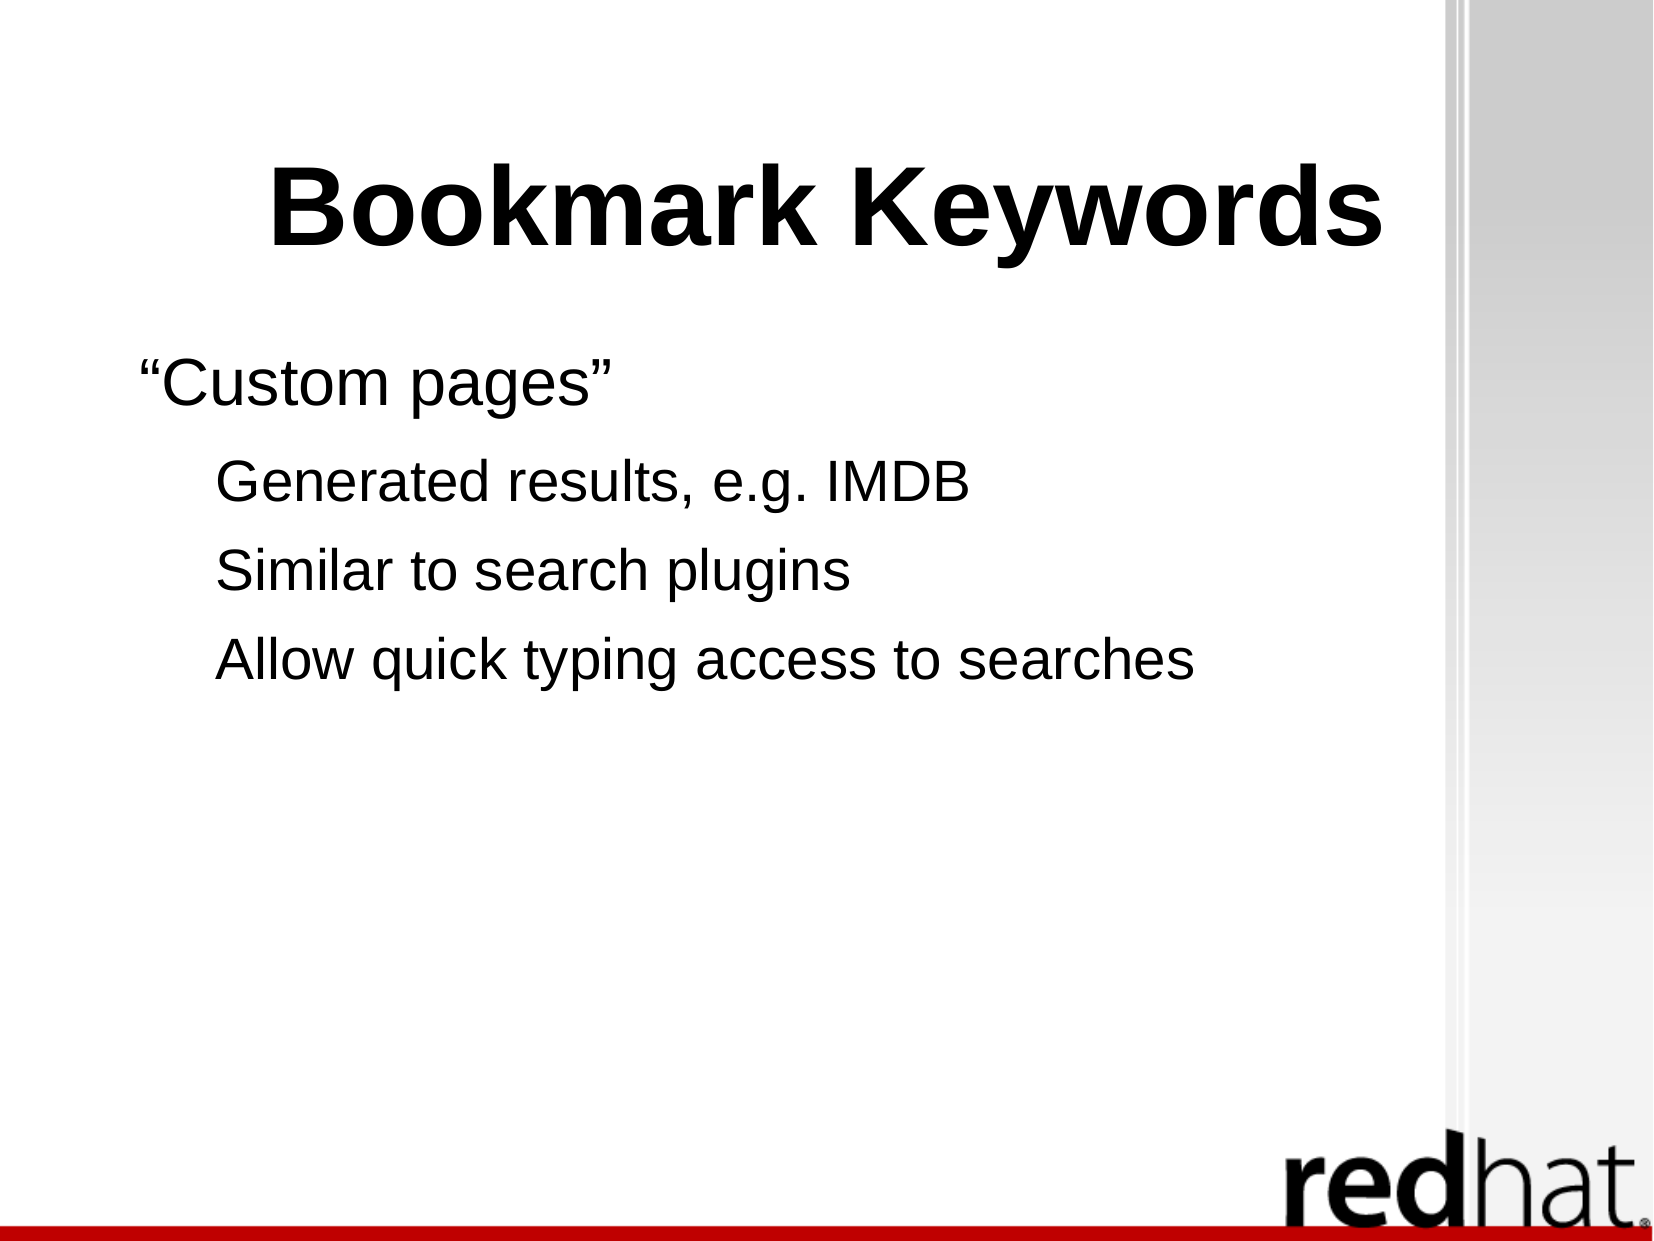

# Bookmark Keywords
“Custom pages”
Generated results, e.g. IMDB
Similar to search plugins
Allow quick typing access to searches